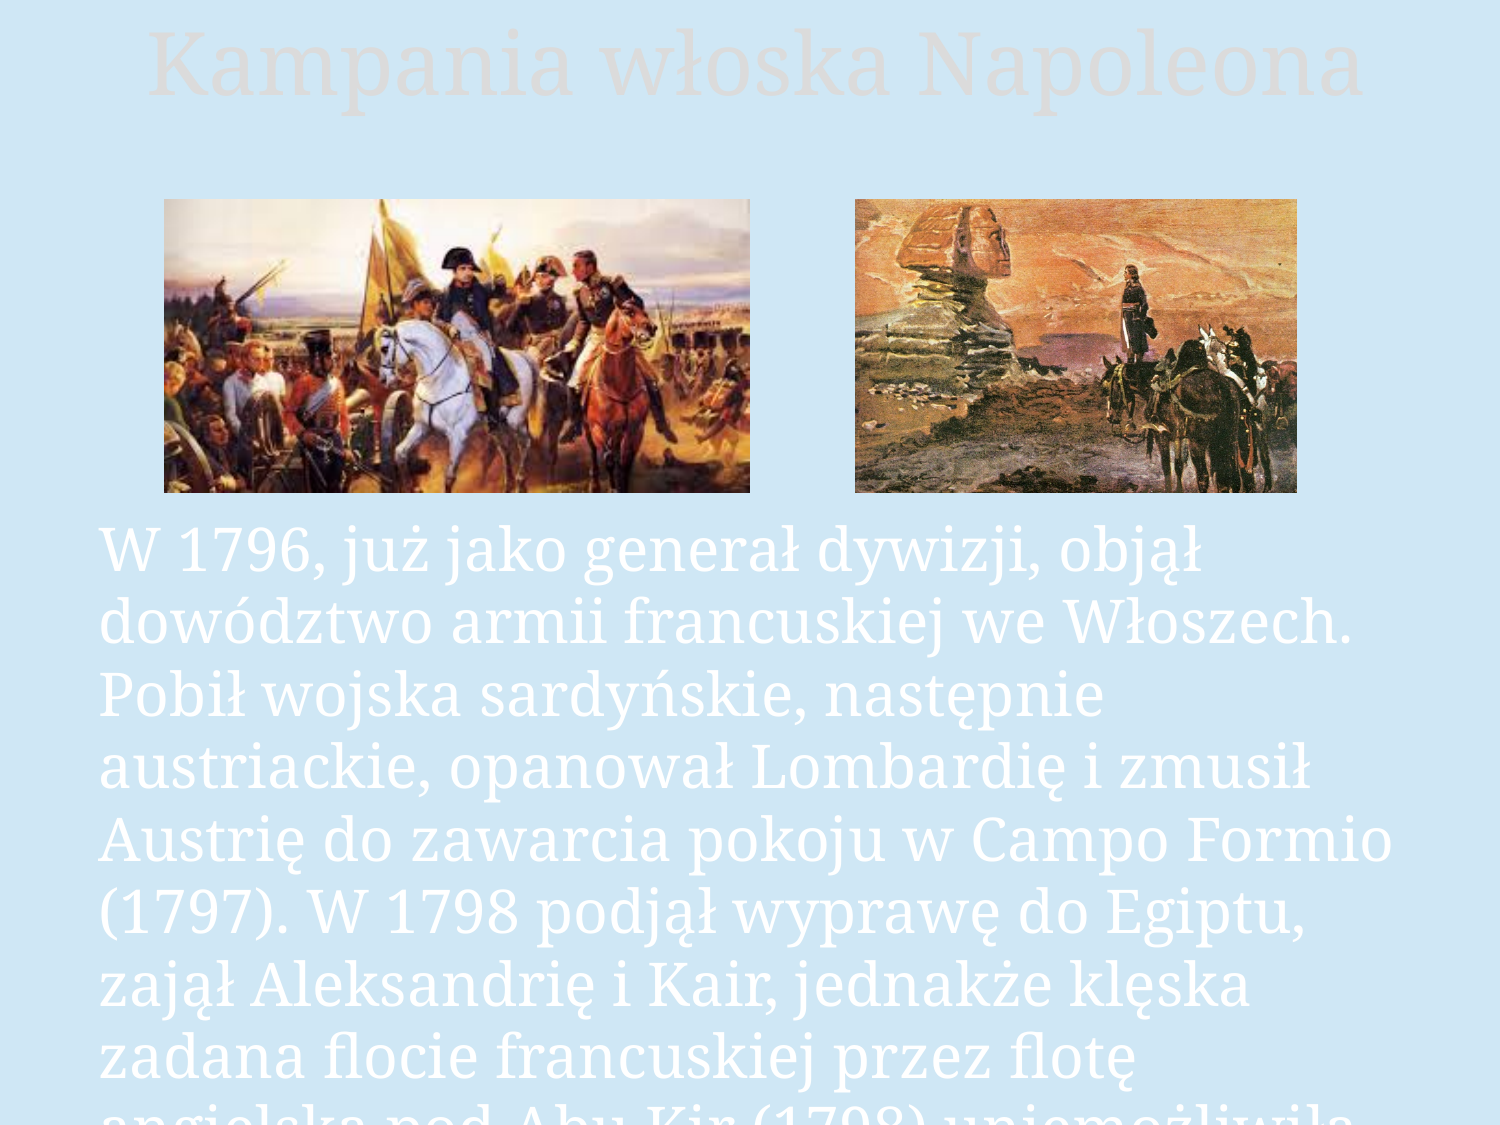

Kampania włoska Napoleona
# W 1796, już jako generał dywizji, objął dowództwo armii francuskiej we Włoszech. Pobił wojska sardyńskie, następnie austriackie, opanował Lombardię i zmusił Austrię do zawarcia pokoju w Campo Formio (1797). W 1798 podjął wyprawę do Egiptu, zajął Aleksandrię i Kair, jednakże klęska zadana flocie francuskiej przez flotę angielską pod Abu Kir (1798) uniemożliwiła powrót jego wojsk do Francji.